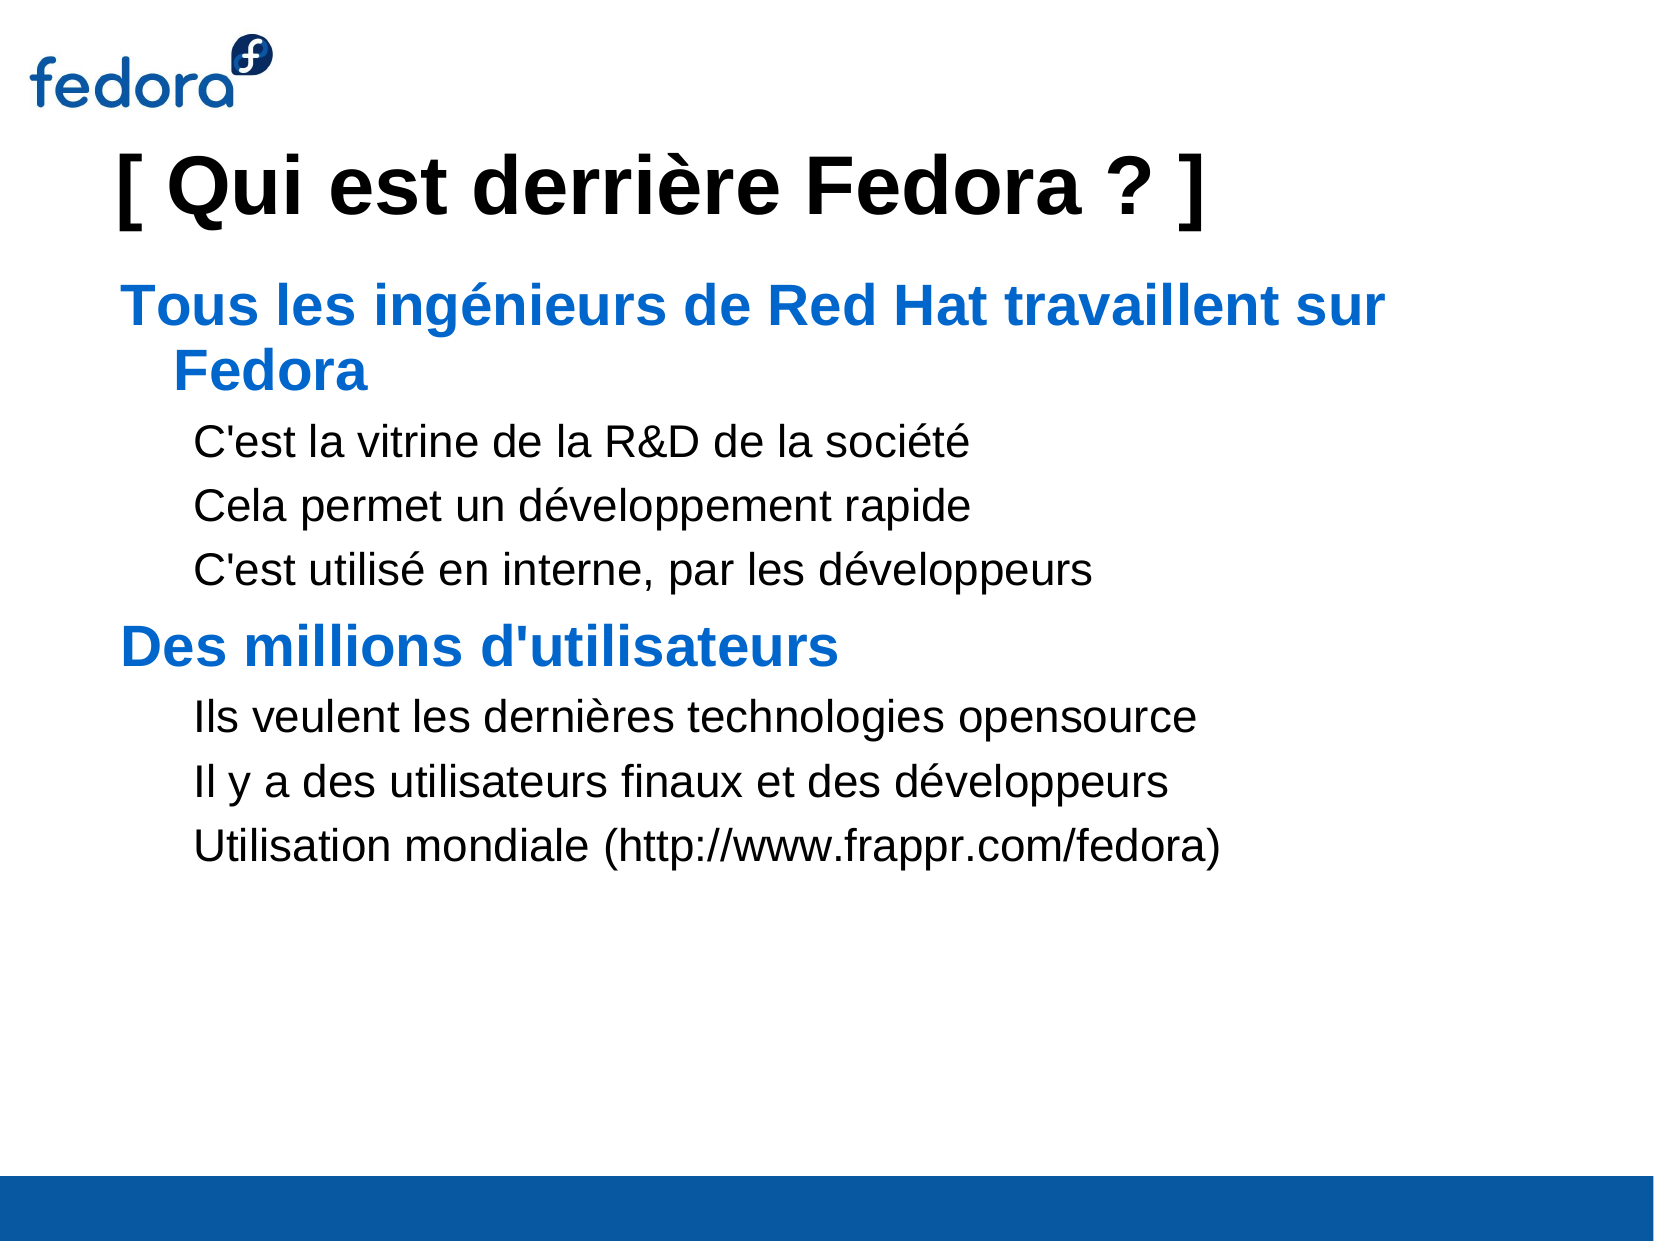

# [ Qui est derrière Fedora ? ]
Tous les ingénieurs de Red Hat travaillent sur Fedora
C'est la vitrine de la R&D de la société
Cela permet un développement rapide
C'est utilisé en interne, par les développeurs
Des millions d'utilisateurs
Ils veulent les dernières technologies opensource
Il y a des utilisateurs finaux et des développeurs
Utilisation mondiale (http://www.frappr.com/fedora)